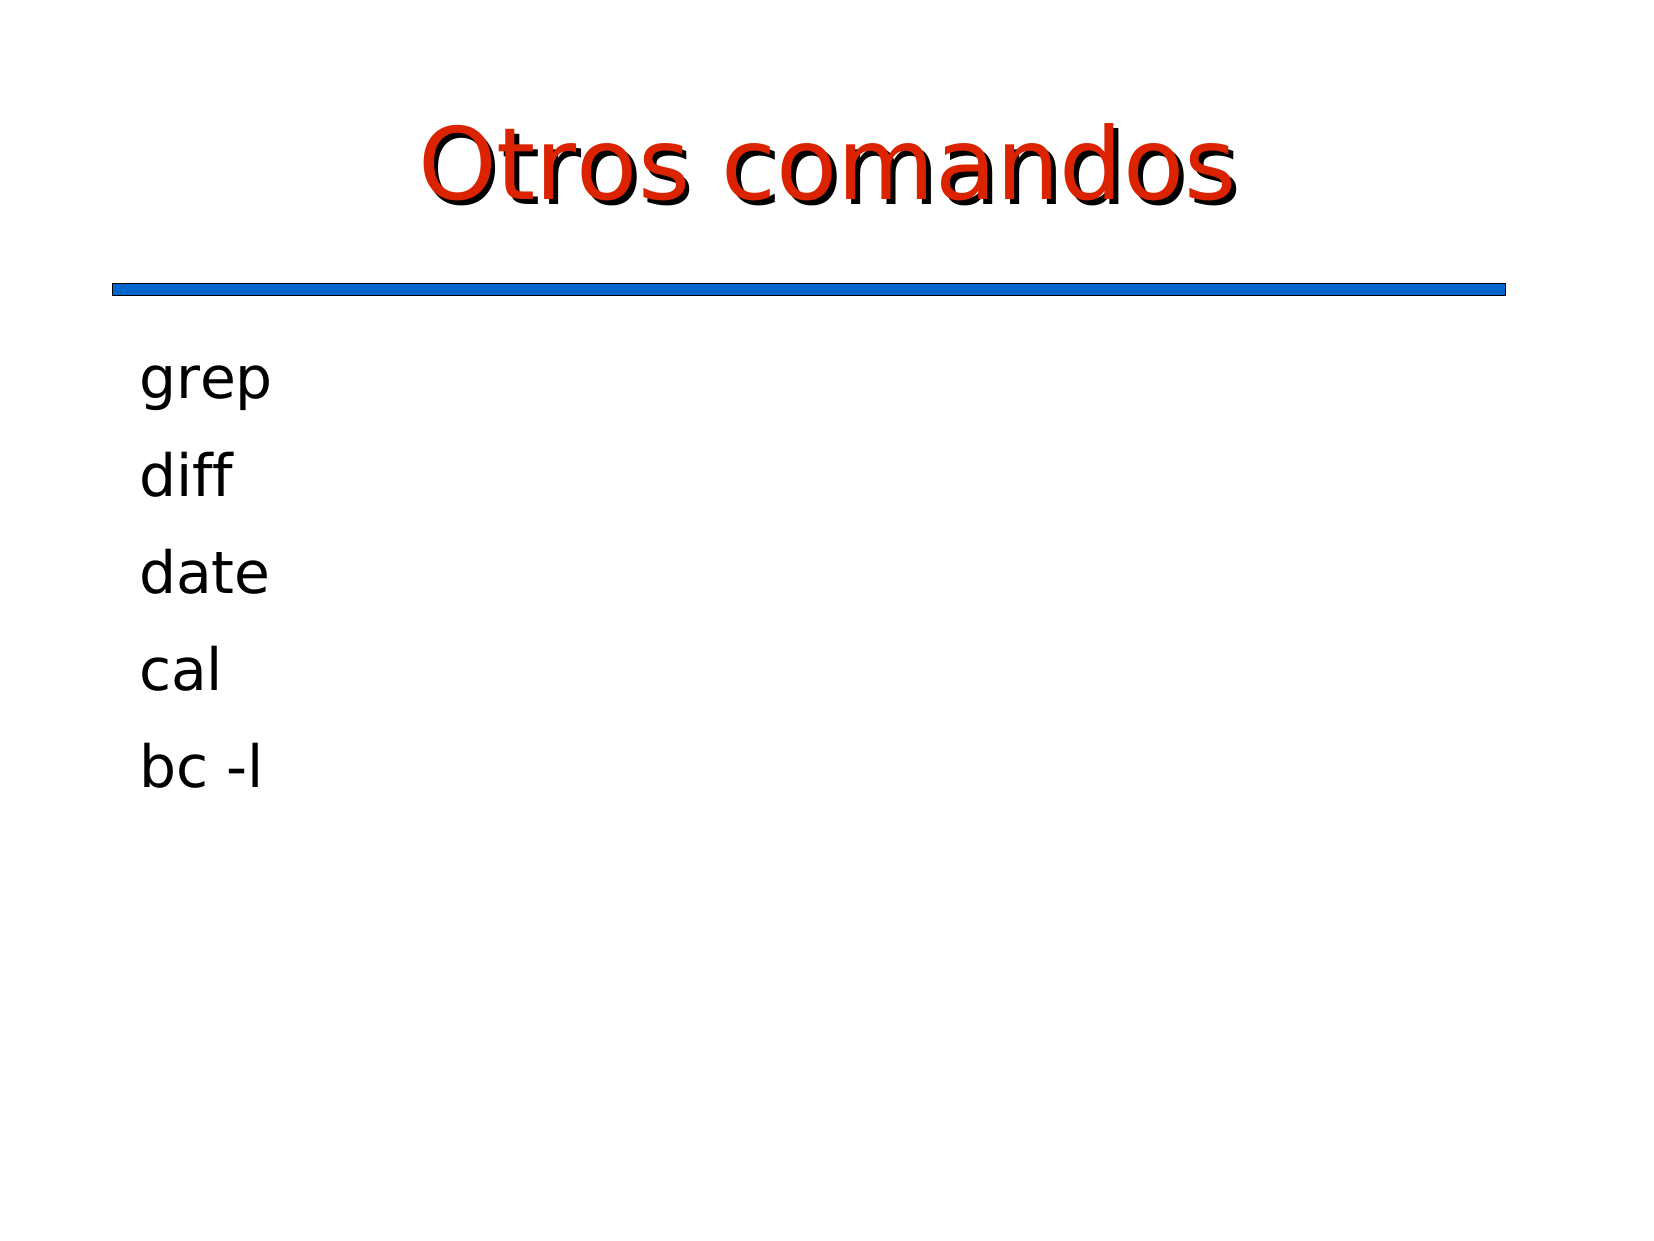

# Otros comandos
grep
diff
date
cal
bc -l